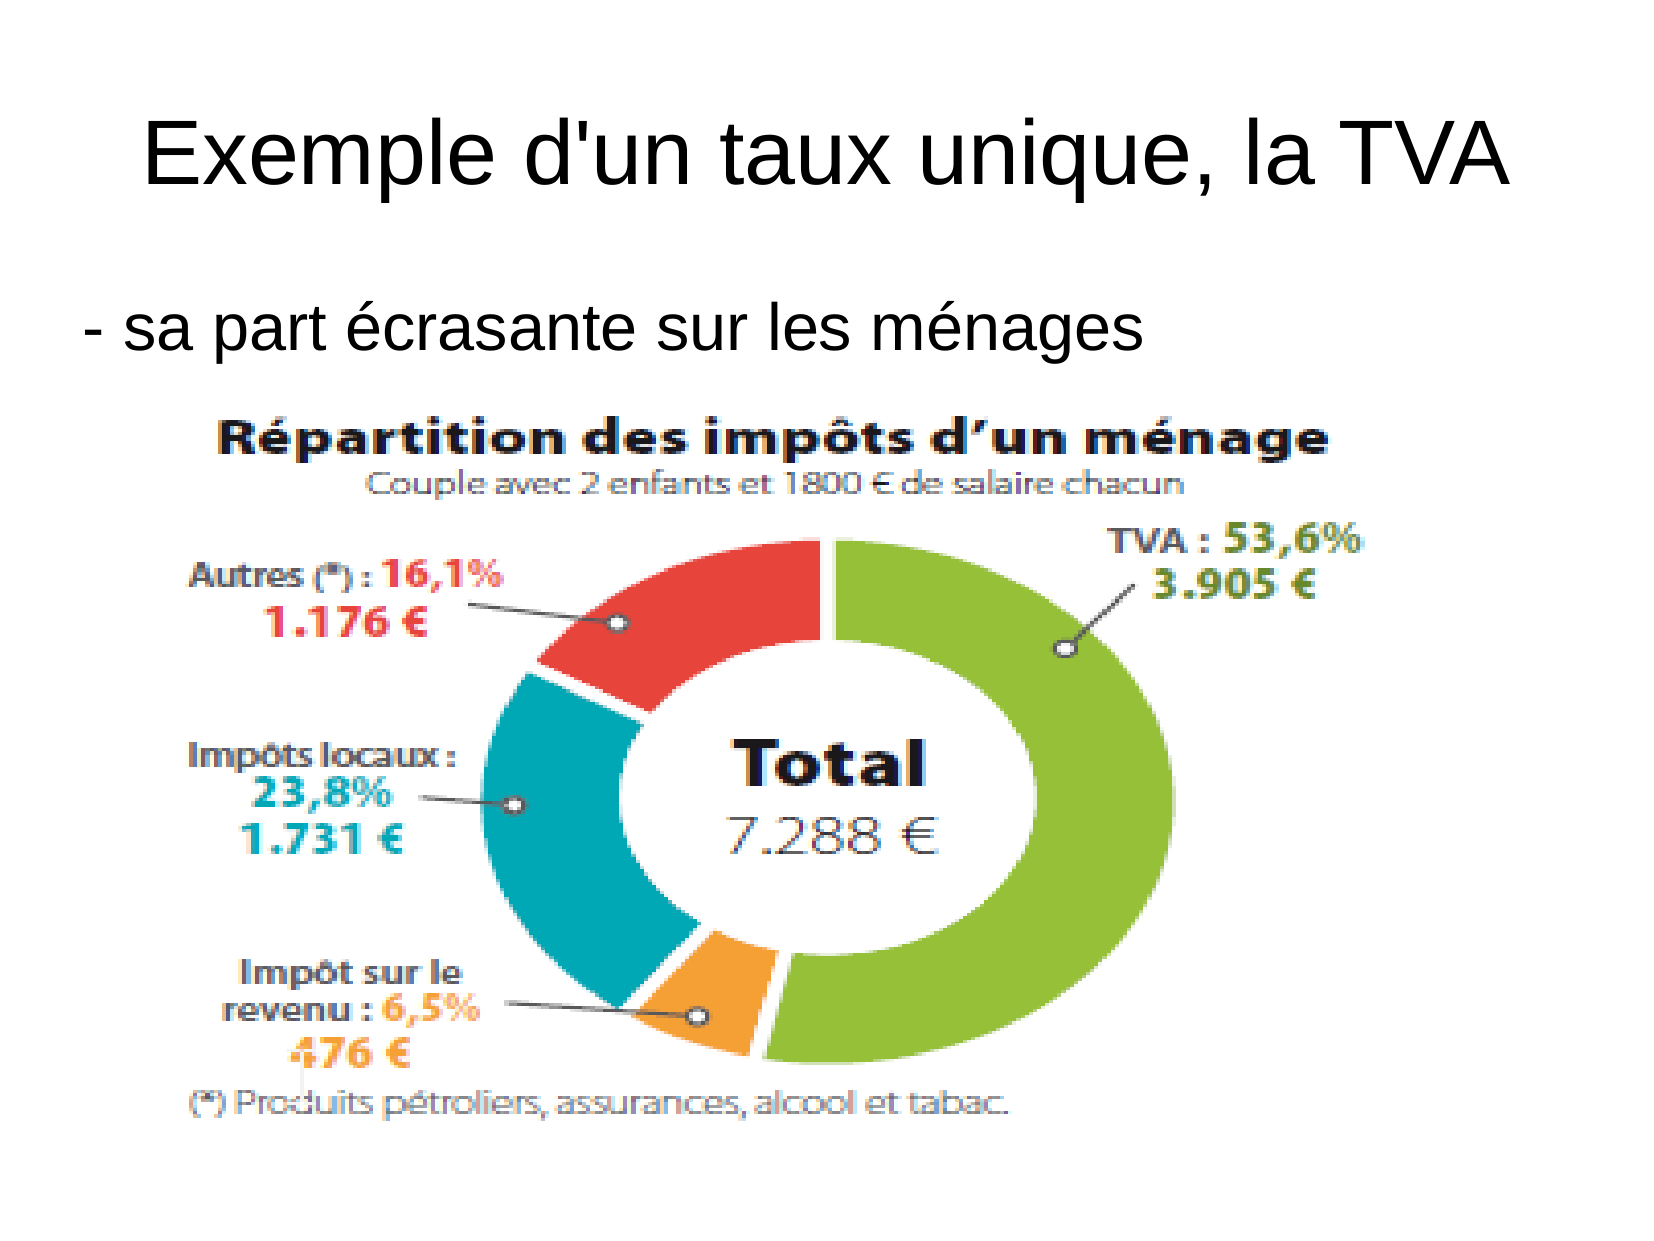

# Exemple d'un taux unique, la TVA
- sa part écrasante sur les ménages